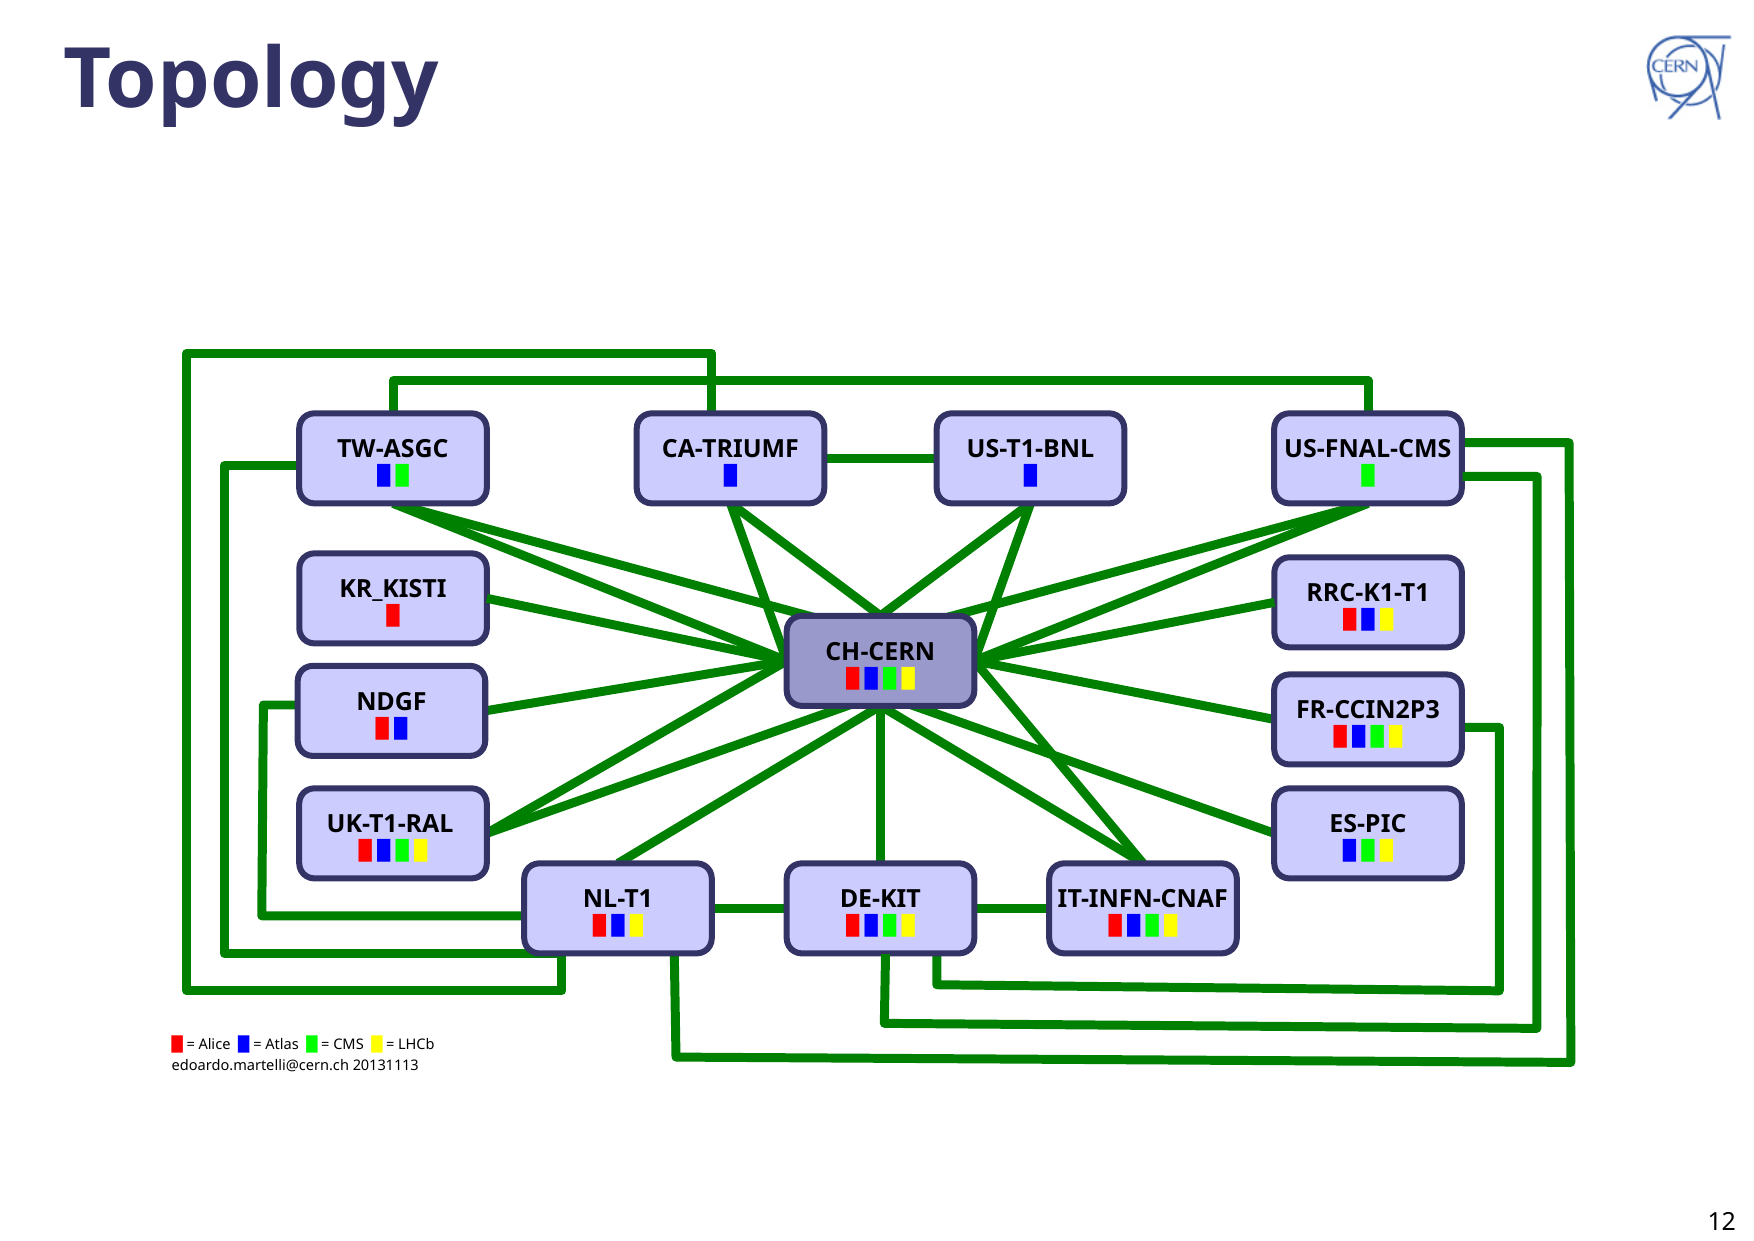

# Topology
TW-ASGC
█ █
CA-TRIUMF
█
US-T1-BNL
█
US-FNAL-CMS
█
KR_KISTI
█
RRC-K1-T1
█ █ █
CH-CERN
█ █ █ █
NDGF
█ █
FR-CCIN2P3
█ █ █ █
UK-T1-RAL
█ █ █ █
ES-PIC
█ █ █
NL-T1
█ █ █
DE-KIT
█ █ █ █
IT-INFN-CNAF
█ █ █ █
█ = Alice █ = Atlas █ = CMS █ = LHCb
edoardo.martelli@cern.ch 20131113
12